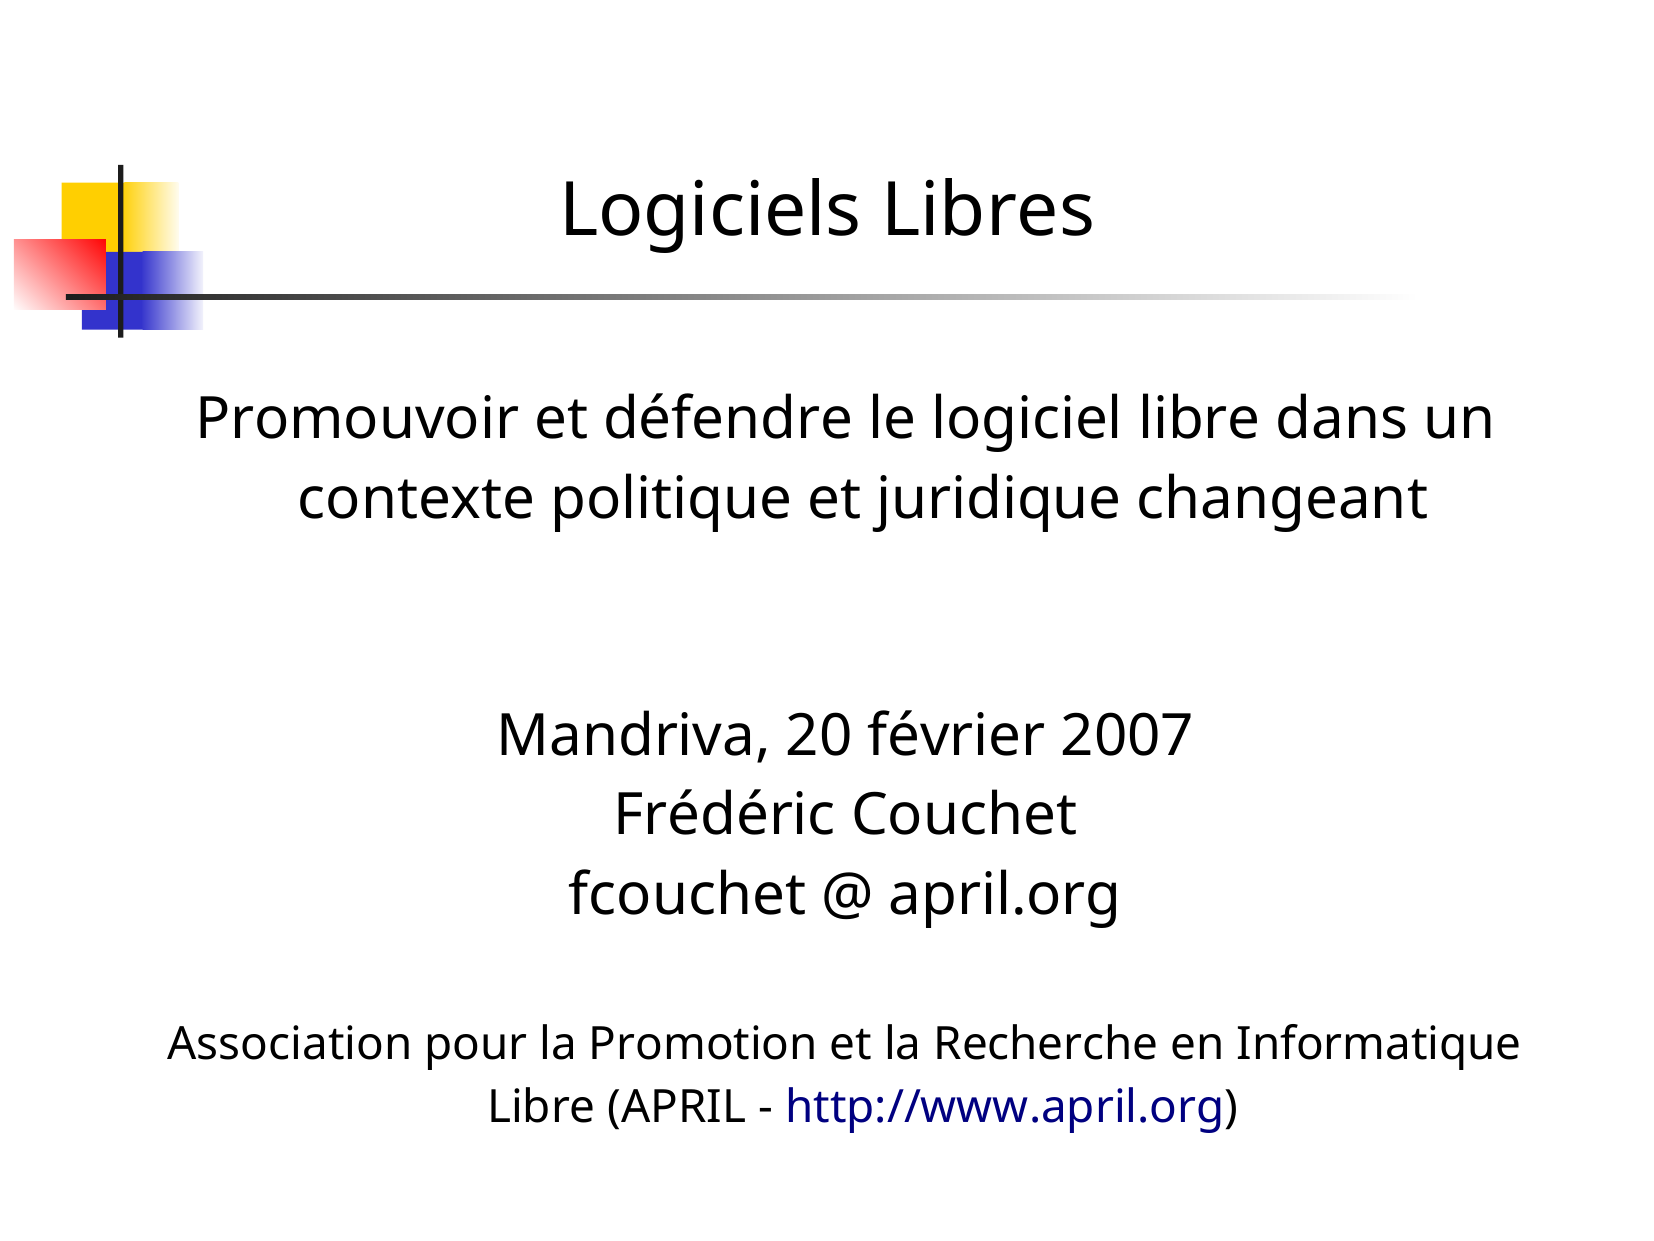

# Logiciels Libres
Promouvoir et défendre le logiciel libre dans un contexte politique et juridique changeant
Mandriva, 20 février 2007
Frédéric Couchet
fcouchet @ april.org
Association pour la Promotion et la Recherche en Informatique Libre (APRIL - http://www.april.org)